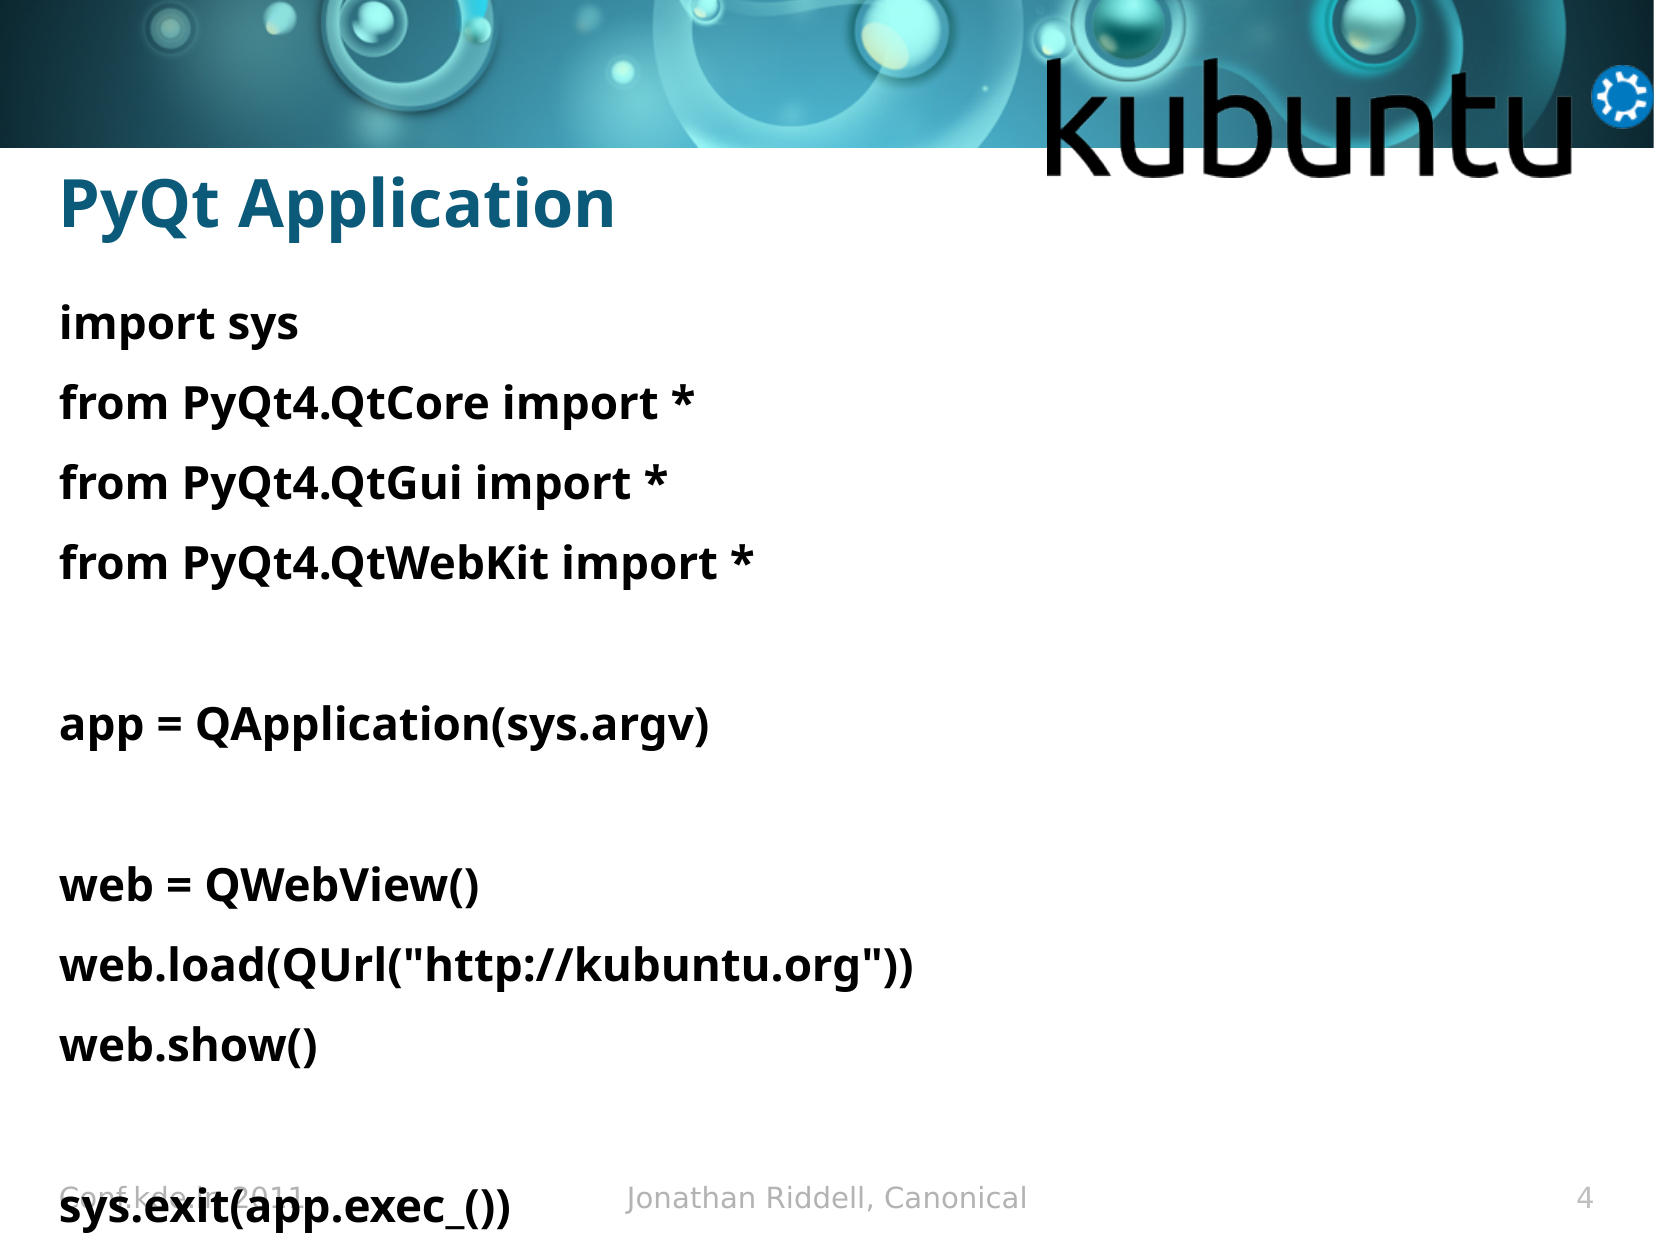

# PyQt Application
import sys
from PyQt4.QtCore import *
from PyQt4.QtGui import *
from PyQt4.QtWebKit import *
app = QApplication(sys.argv)
web = QWebView()
web.load(QUrl("http://kubuntu.org"))
web.show()
sys.exit(app.exec_())
Name
www.kde.org
4